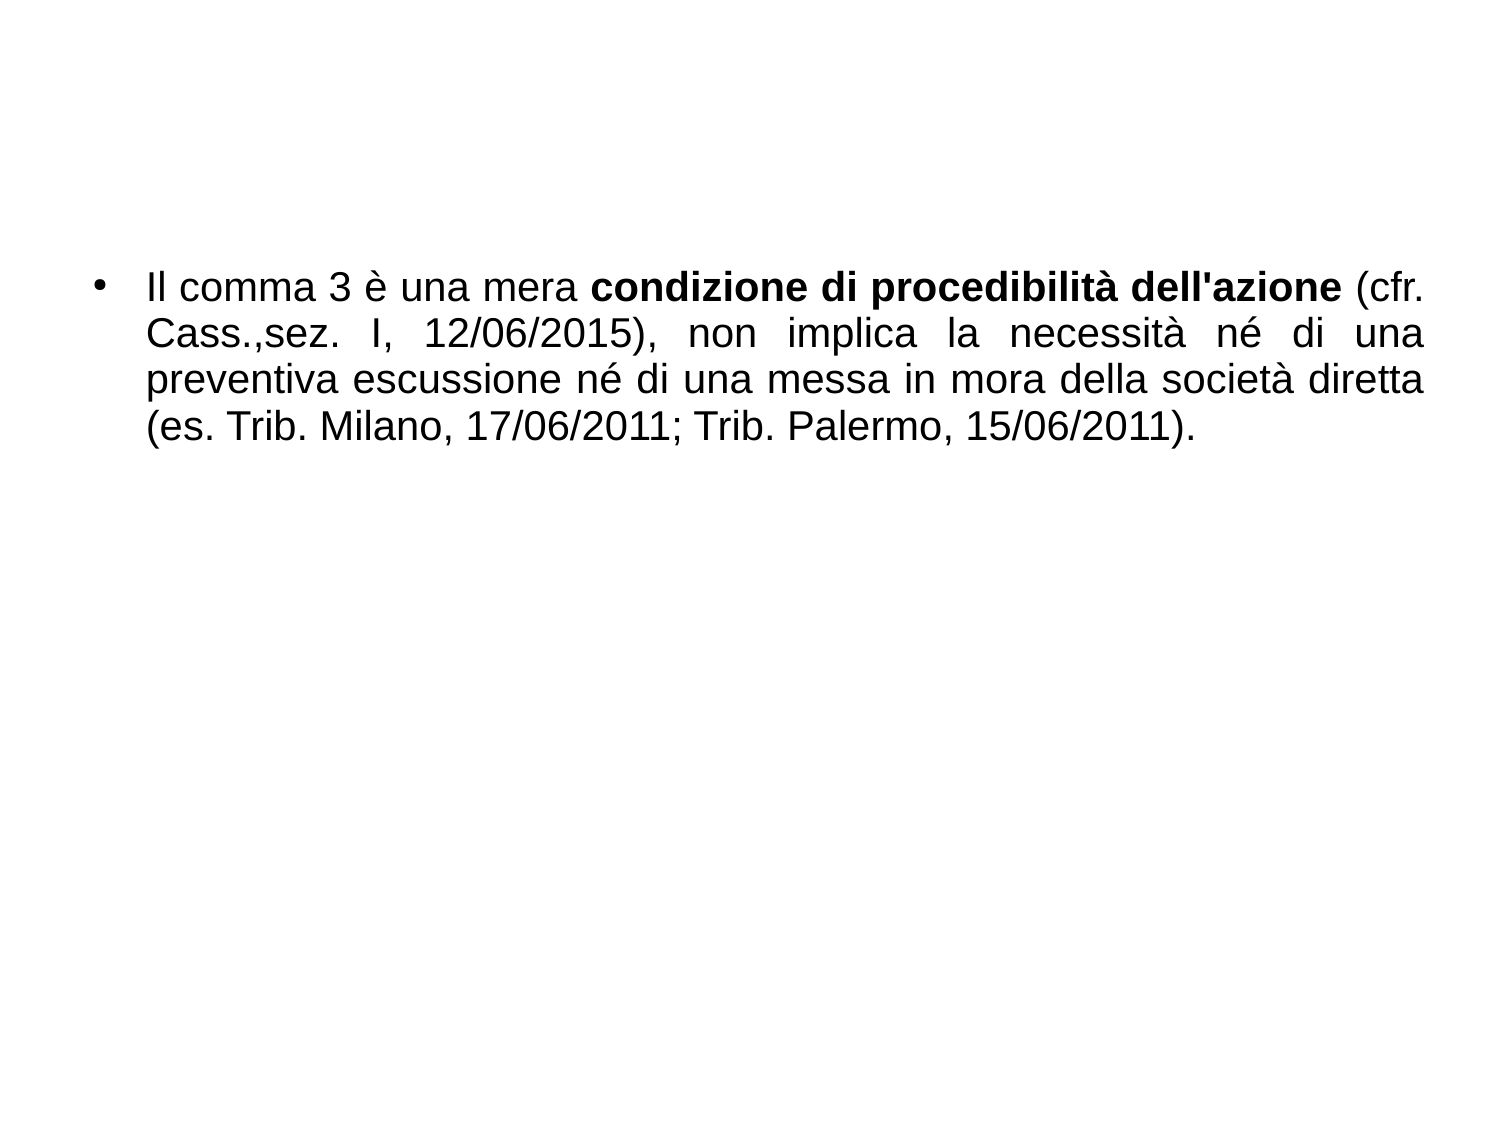

# Il comma 3 è una mera condizione di procedibilità dell'azione (cfr. Cass.,sez. I, 12/06/2015), non implica la necessità né di una preventiva escussione né di una messa in mora della società diretta (es. Trib. Milano, 17/06/2011; Trib. Palermo, 15/06/2011).